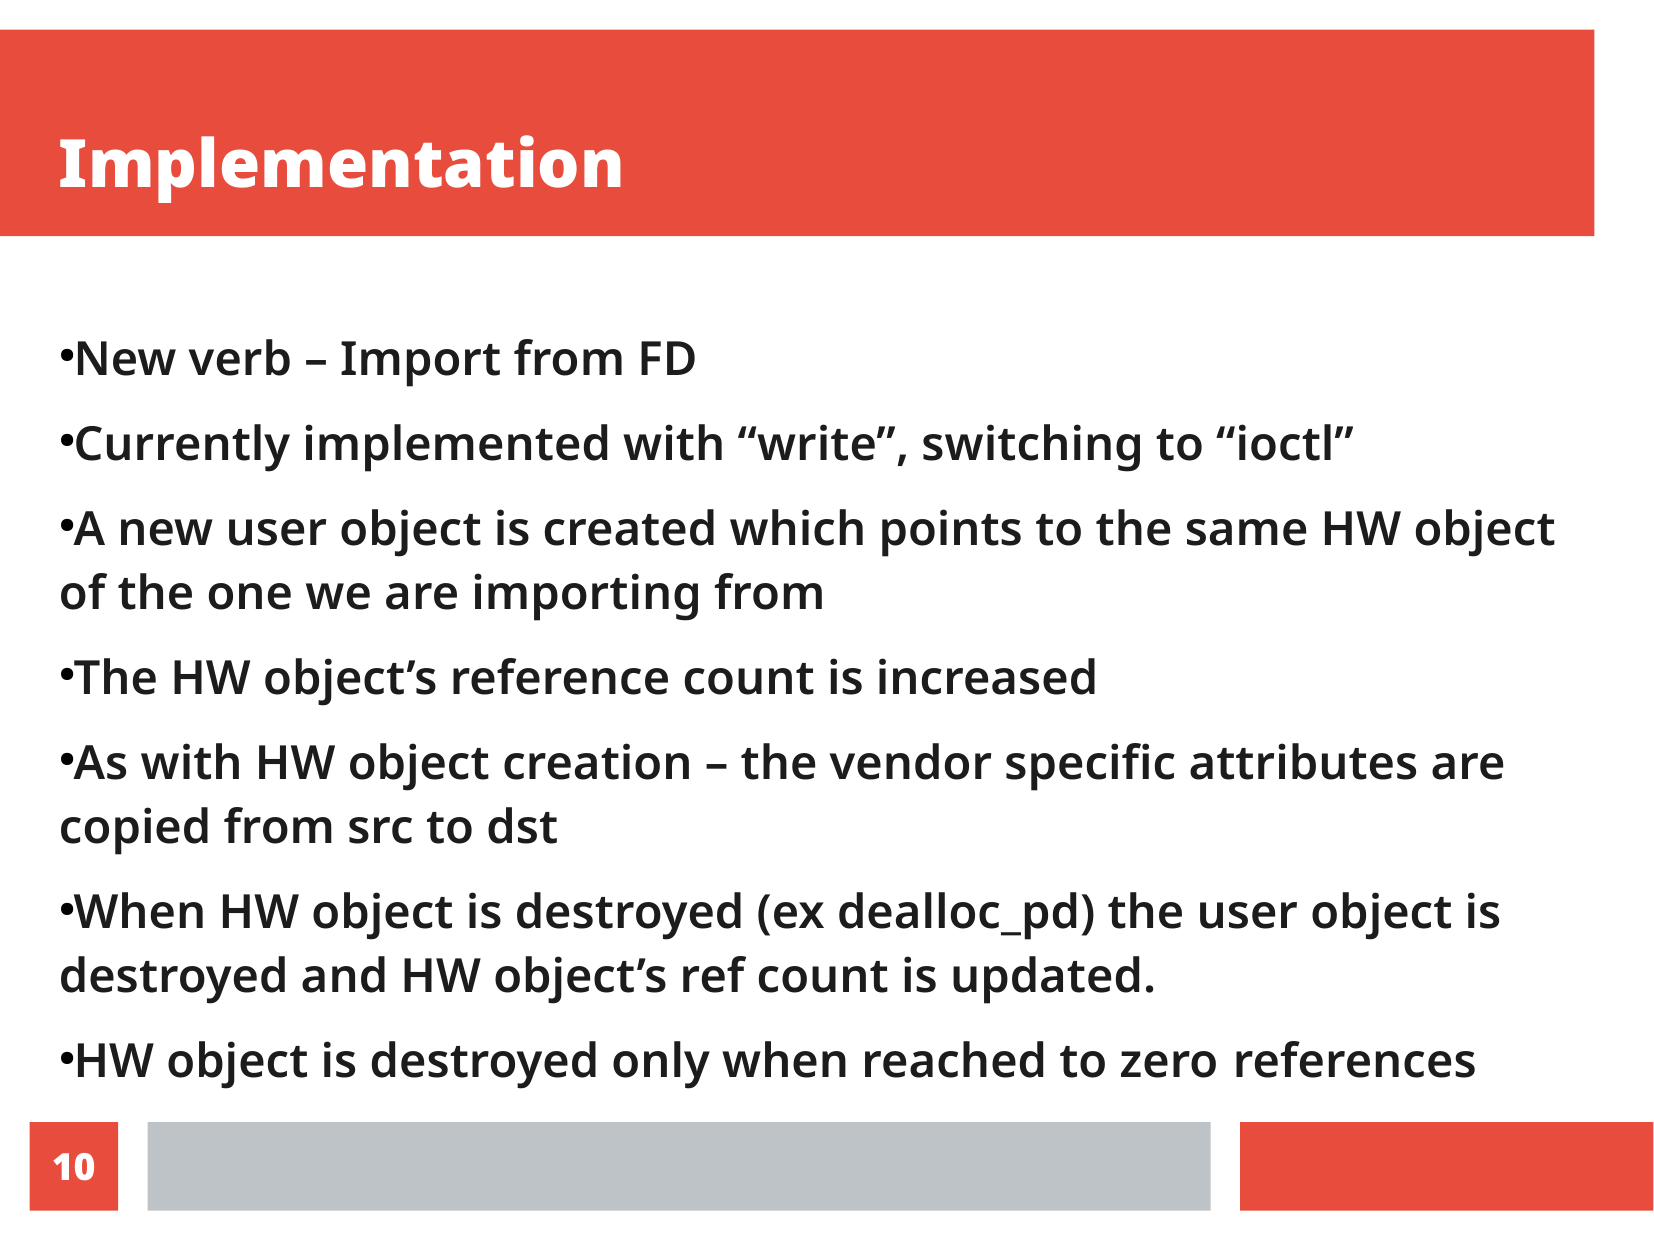

# Implementation
New verb – Import from FD
Currently implemented with “write”, switching to “ioctl”
A new user object is created which points to the same HW object of the one we are importing from
The HW object’s reference count is increased
As with HW object creation – the vendor specific attributes are copied from src to dst
When HW object is destroyed (ex dealloc_pd) the user object is destroyed and HW object’s ref count is updated.
HW object is destroyed only when reached to zero references
10